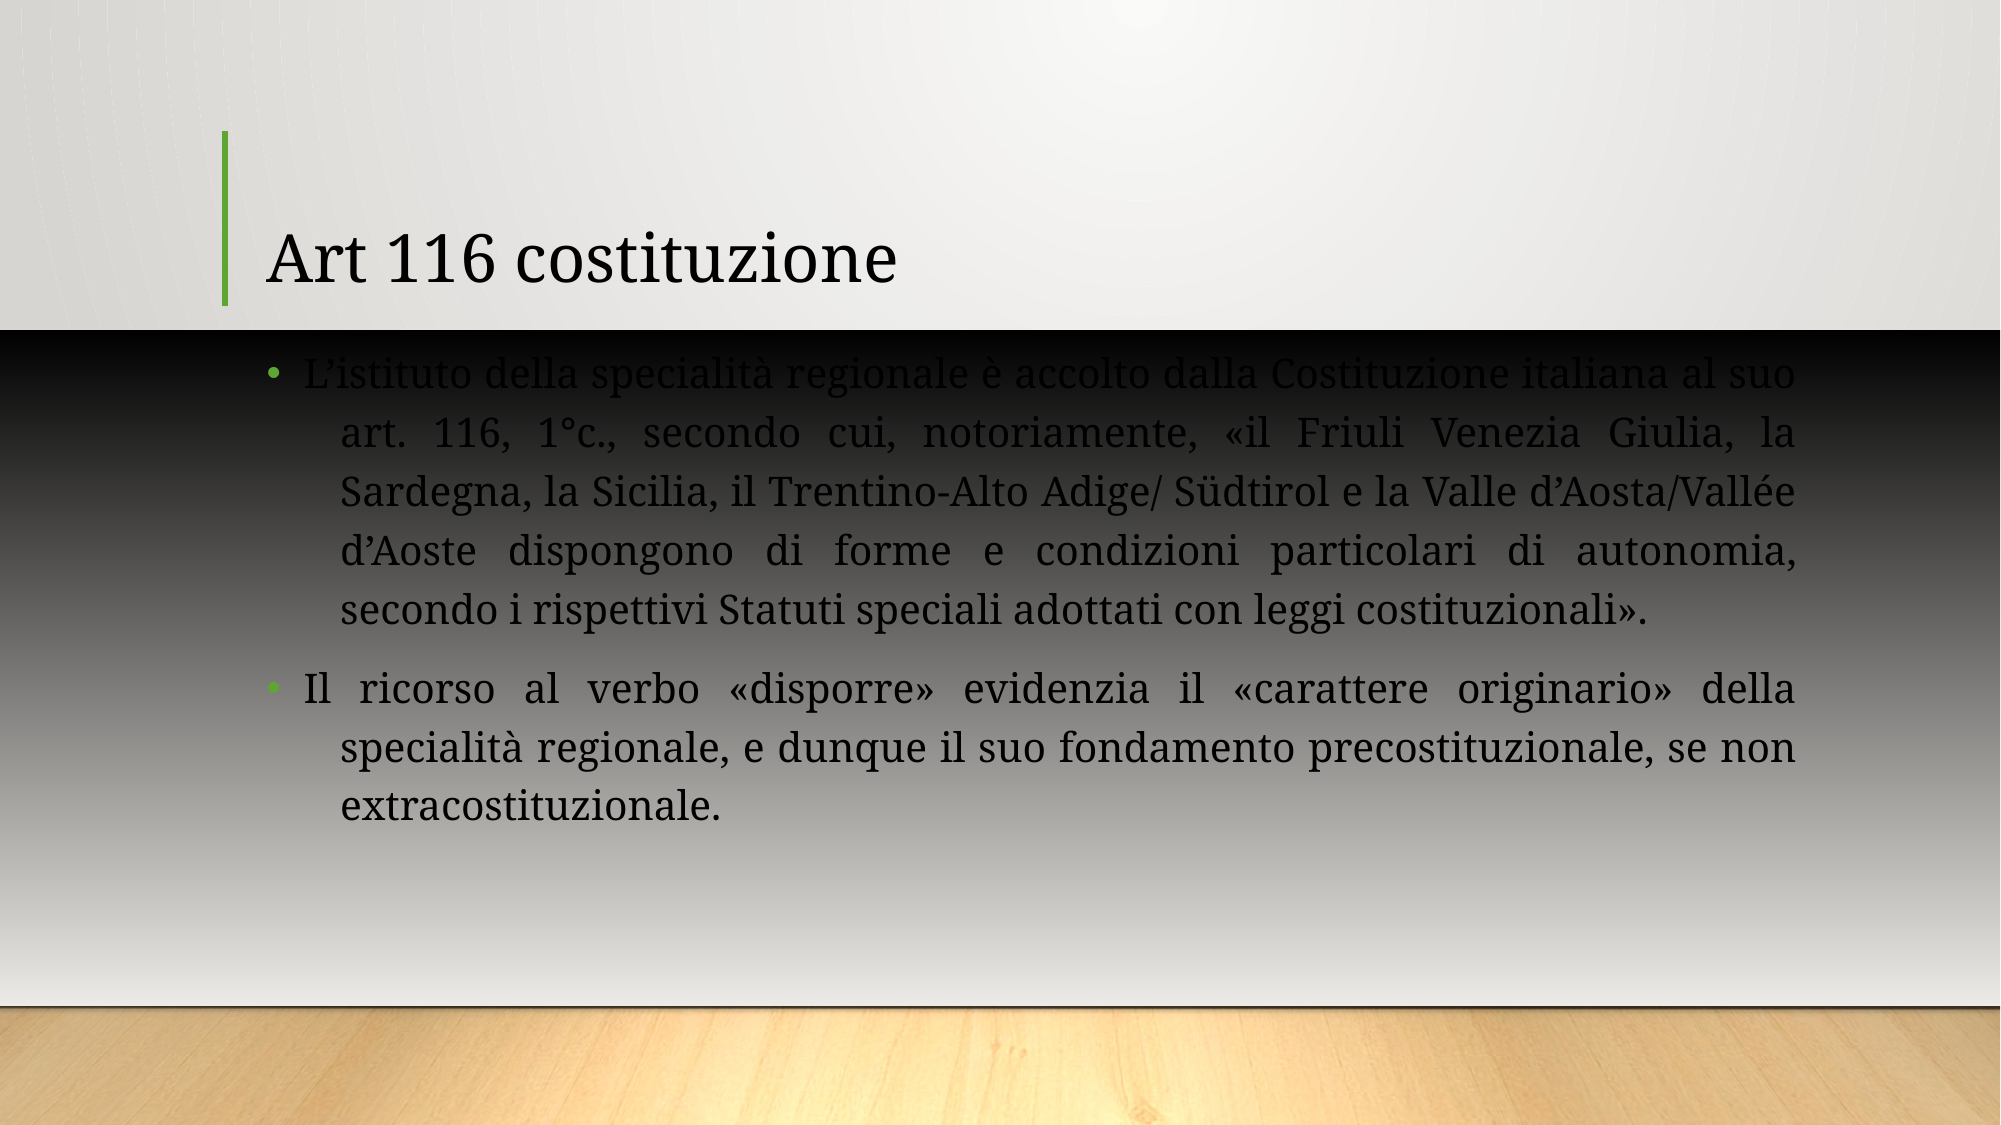

# Art 116 costituzione
L’istituto della specialità regionale è accolto dalla Costituzione italiana al suo art. 116, 1°c., secondo cui, notoriamente, «il Friuli Venezia Giulia, la Sardegna, la Sicilia, il Trentino-Alto Adige/ Südtirol e la Valle d’Aosta/Vallée d’Aoste dispongono di forme e condizioni particolari di autonomia, secondo i rispettivi Statuti speciali adottati con leggi costituzionali».
Il ricorso al verbo «disporre» evidenzia il «carattere originario» della specialità regionale, e dunque il suo fondamento precostituzionale, se non extracostituzionale.